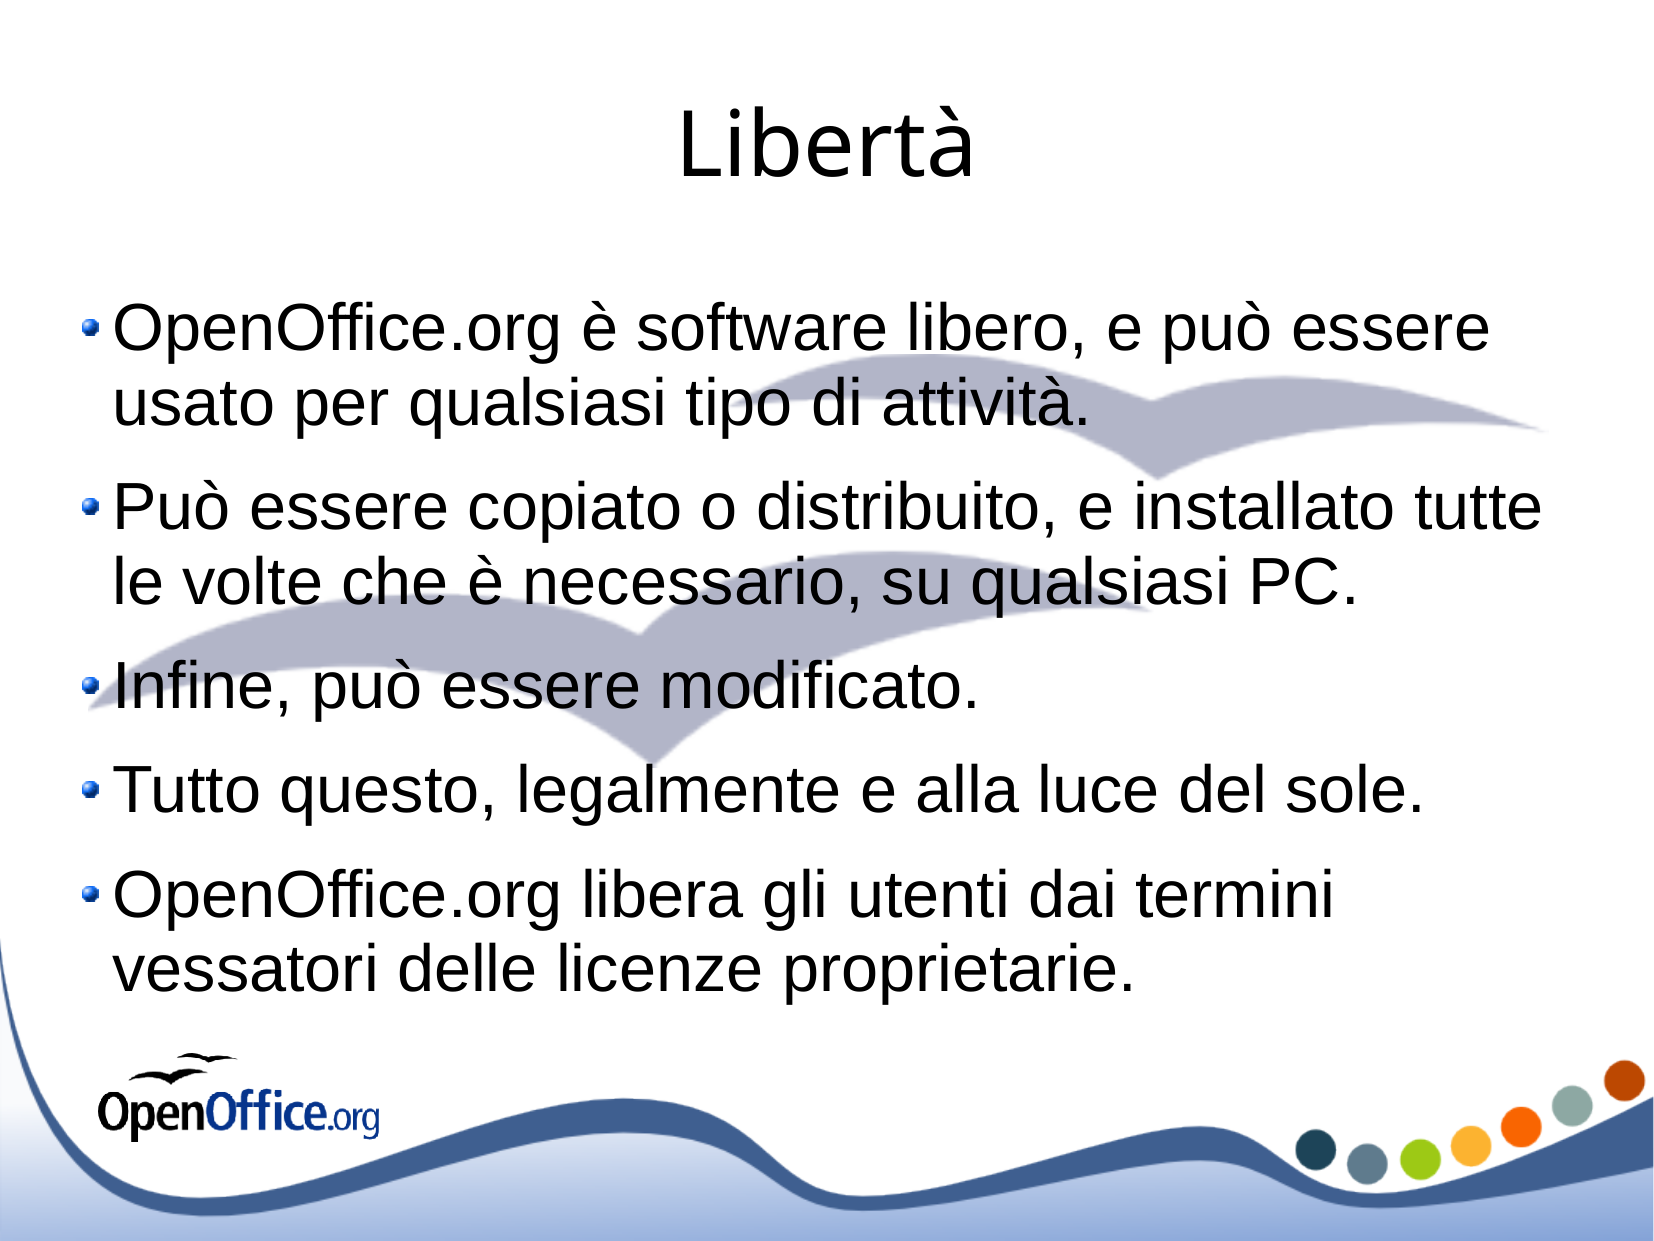

# Libertà
OpenOffice.org è software libero, e può essere usato per qualsiasi tipo di attività.
Può essere copiato o distribuito, e installato tutte le volte che è necessario, su qualsiasi PC.
Infine, può essere modificato.
Tutto questo, legalmente e alla luce del sole.
OpenOffice.org libera gli utenti dai termini vessatori delle licenze proprietarie.